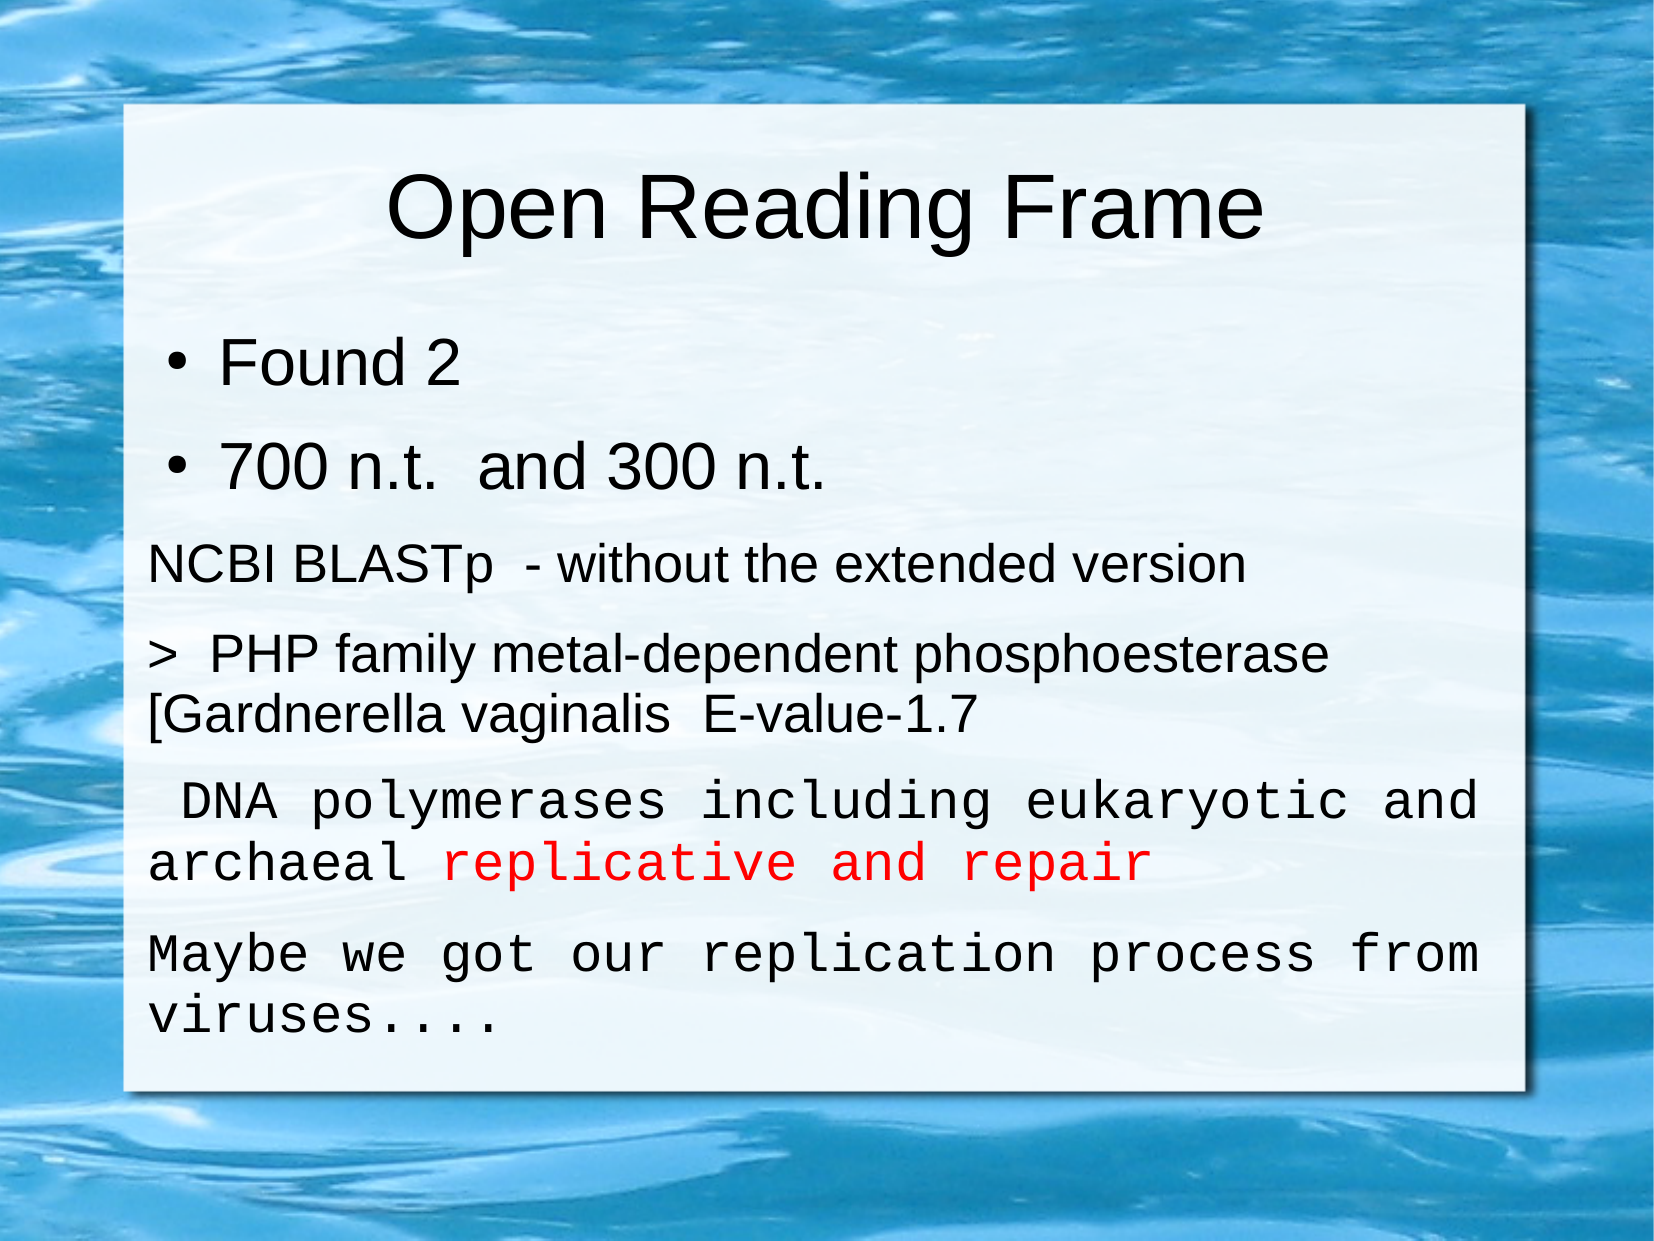

# Open Reading Frame
Found 2
700 n.t. and 300 n.t.
NCBI BLASTp - without the extended version
> PHP family metal-dependent phosphoesterase [Gardnerella vaginalis E-value-1.7
 DNA polymerases including eukaryotic and archaeal replicative and repair
Maybe we got our replication process from viruses....